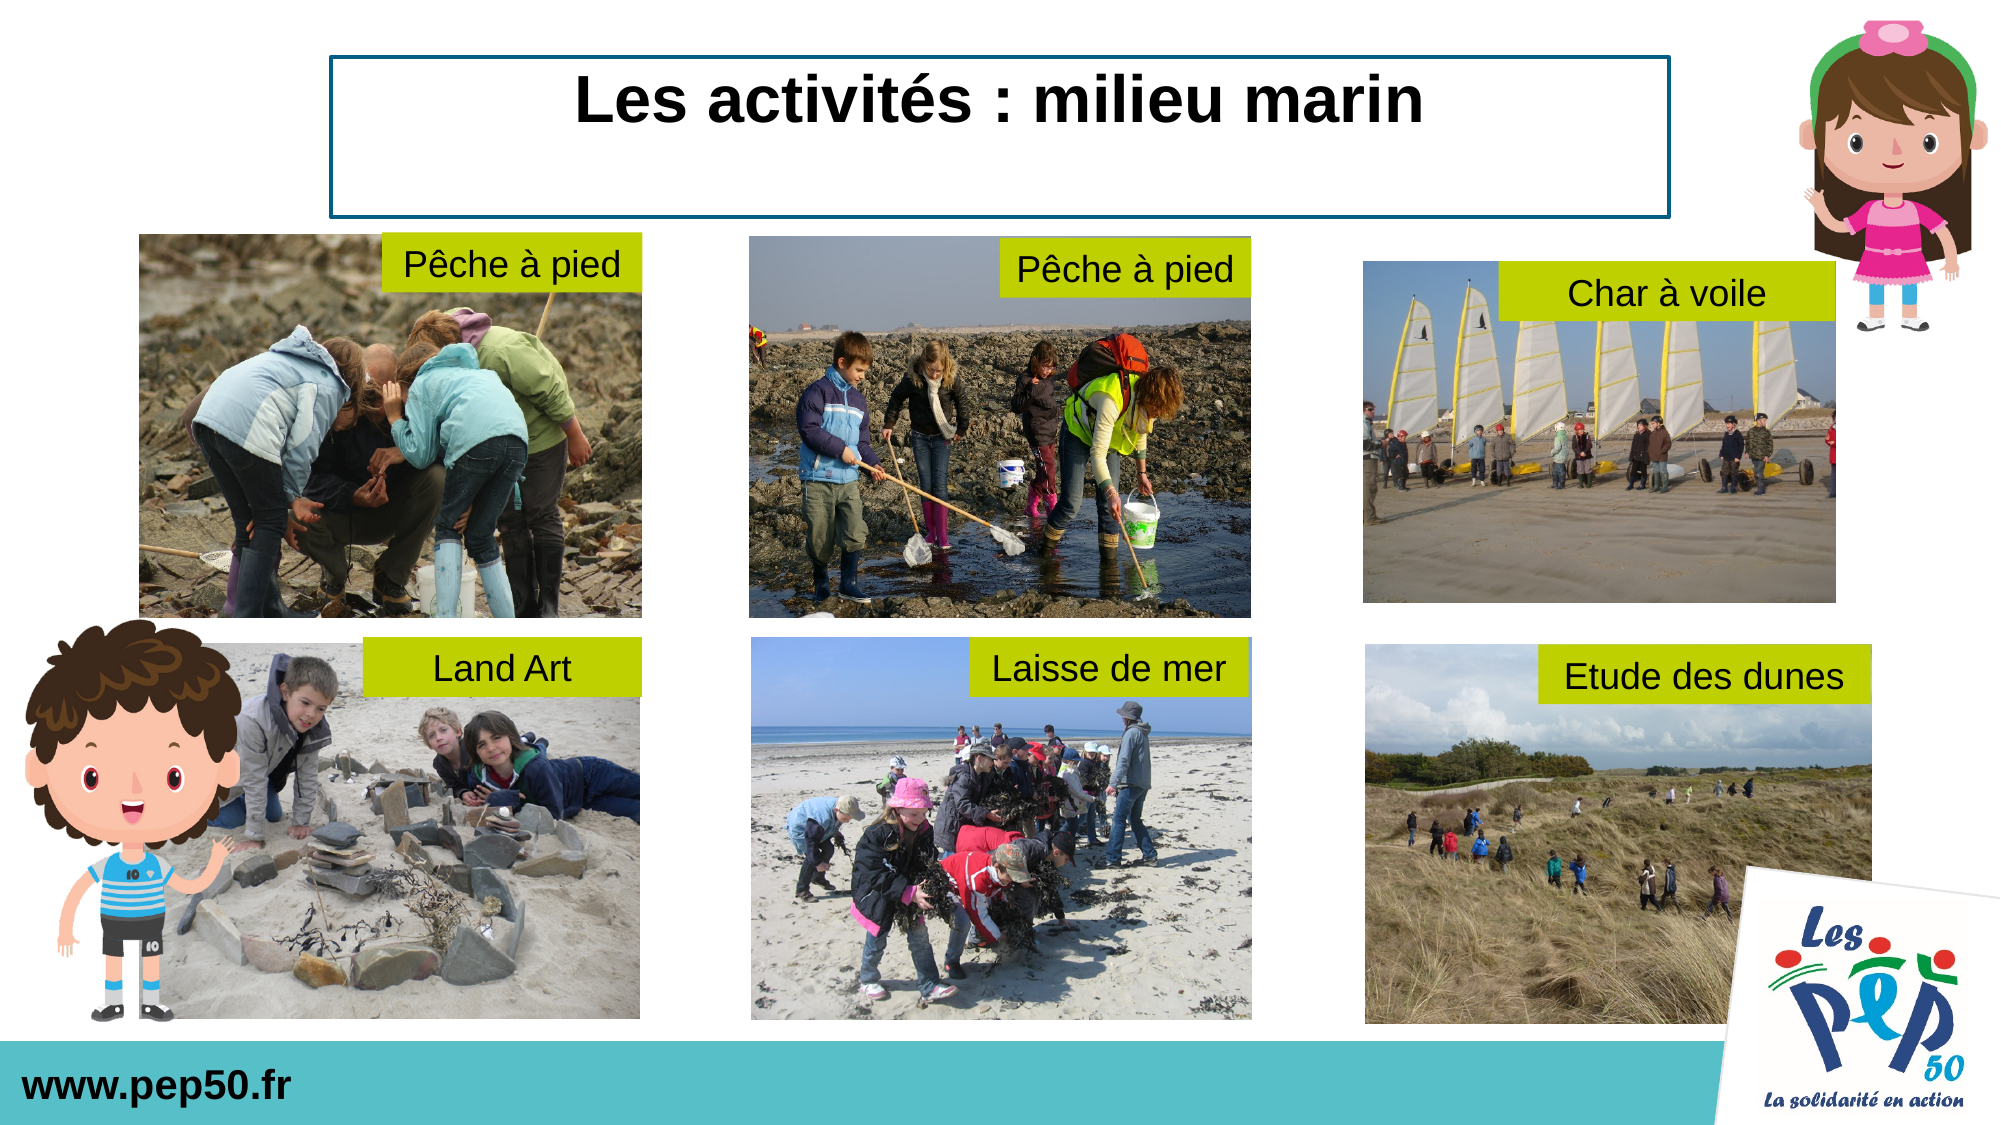

# Les activités : milieu marin
Pêche à pied
Pêche à pied
Char à voile
Land Art
Laisse de mer
Etude des dunes
www.pep50.fr